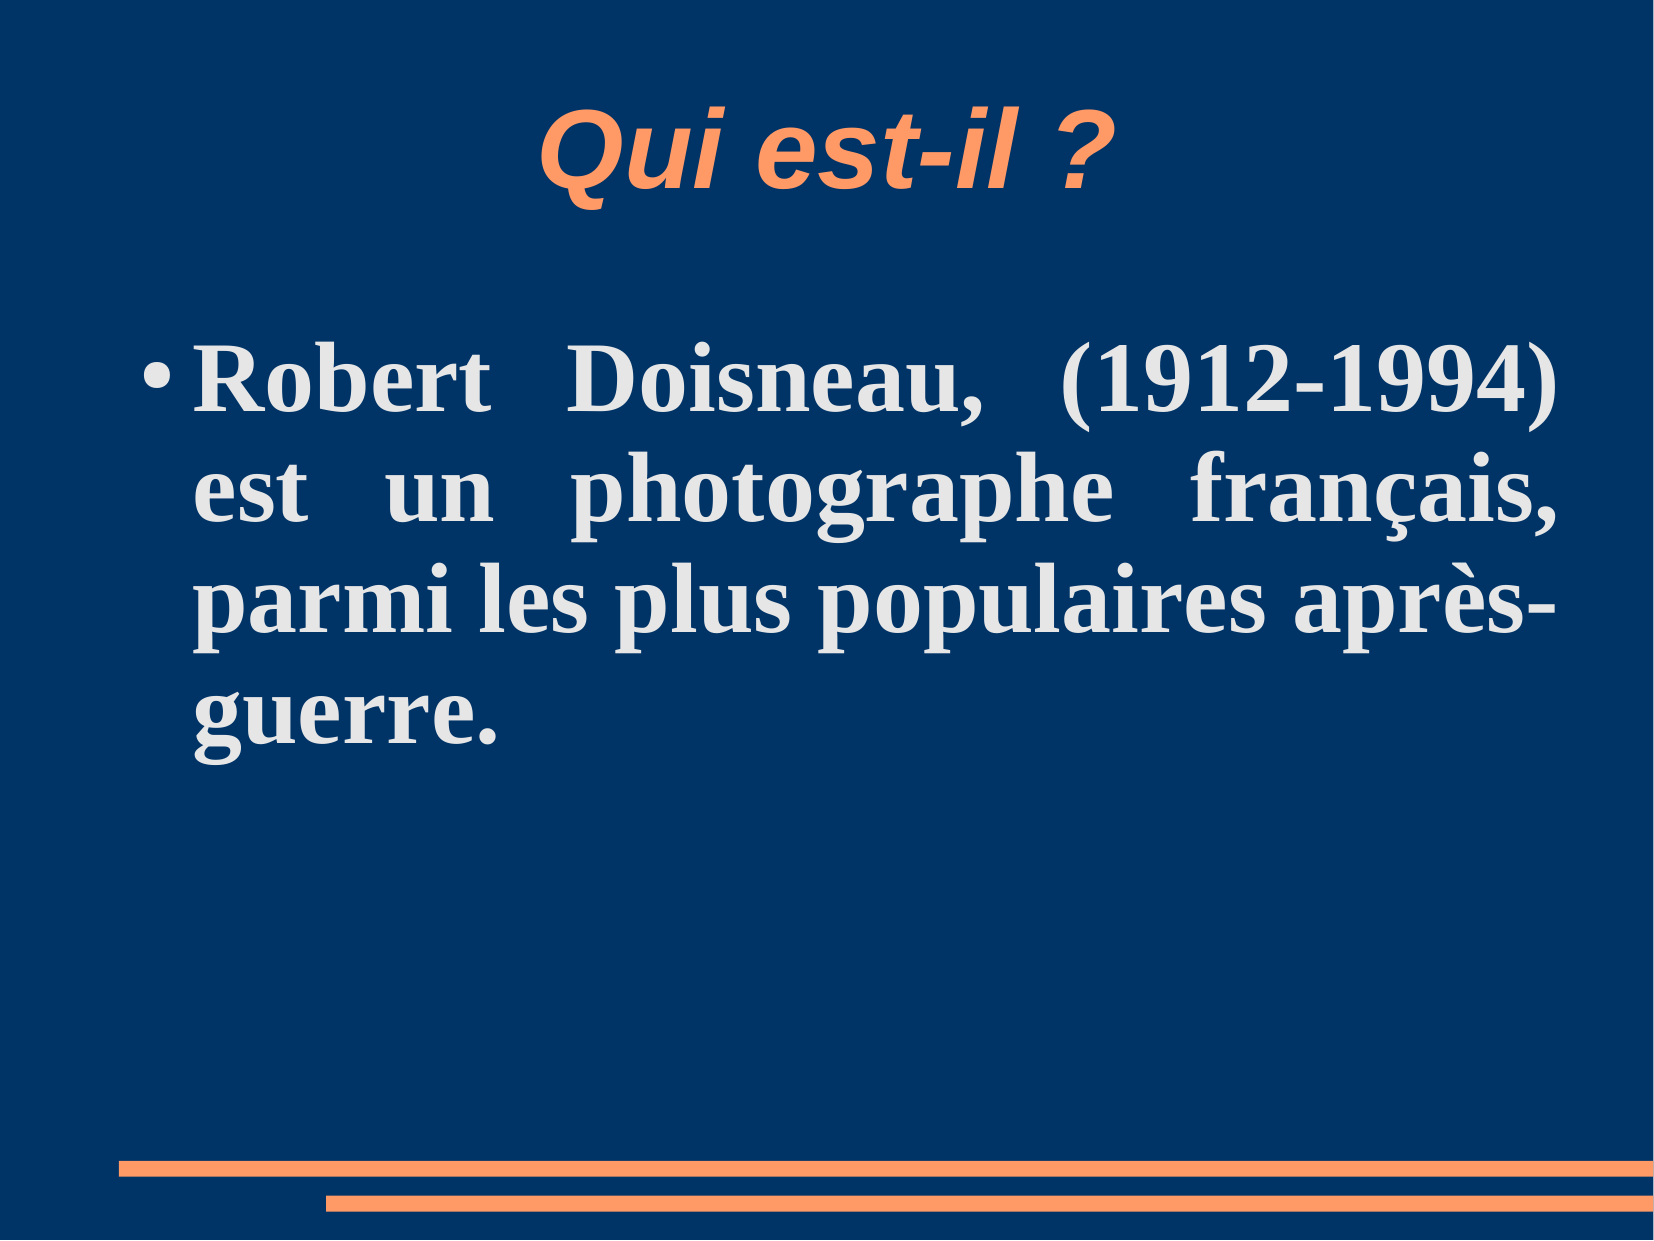

# Qui est-il ?
Robert Doisneau, (1912-1994) est un photographe français, parmi les plus populaires après-guerre.